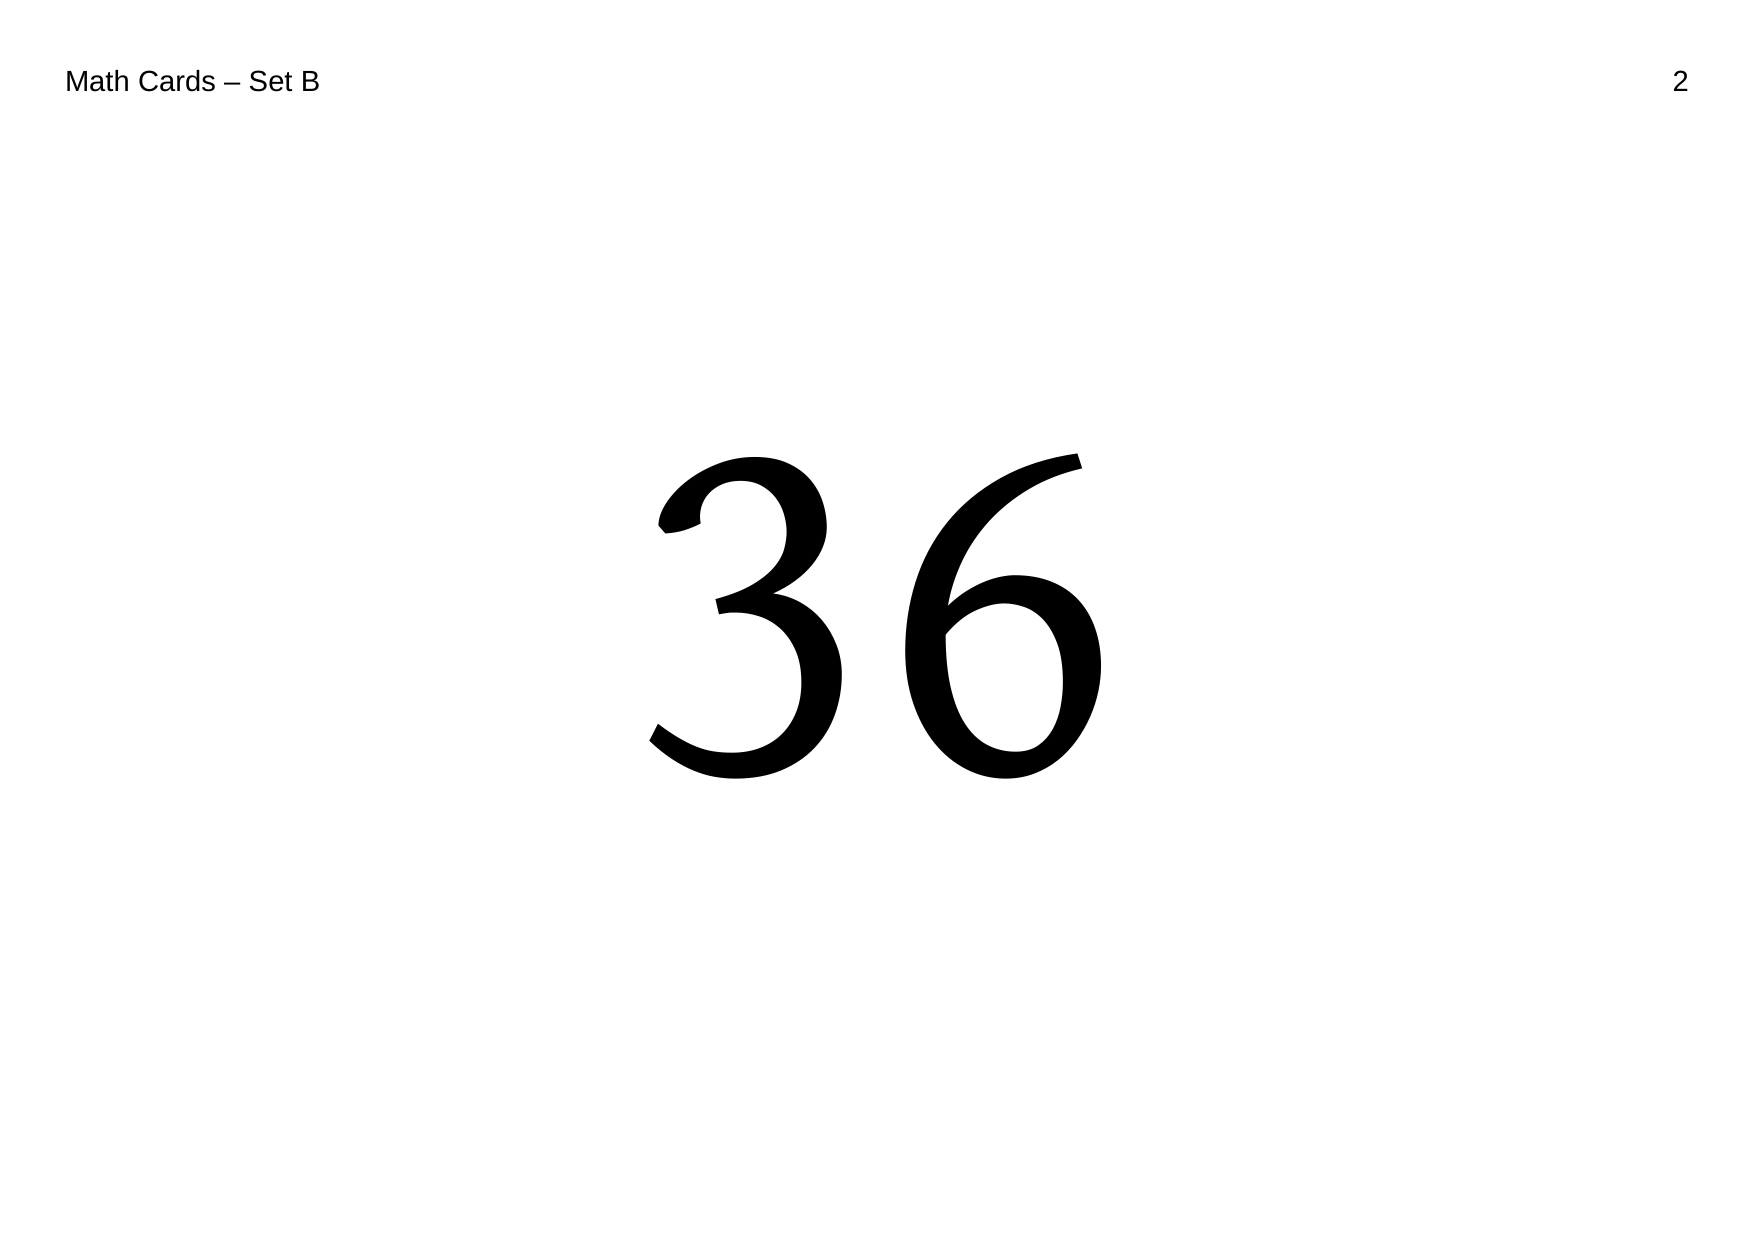

Math Cards – Set B
2
36